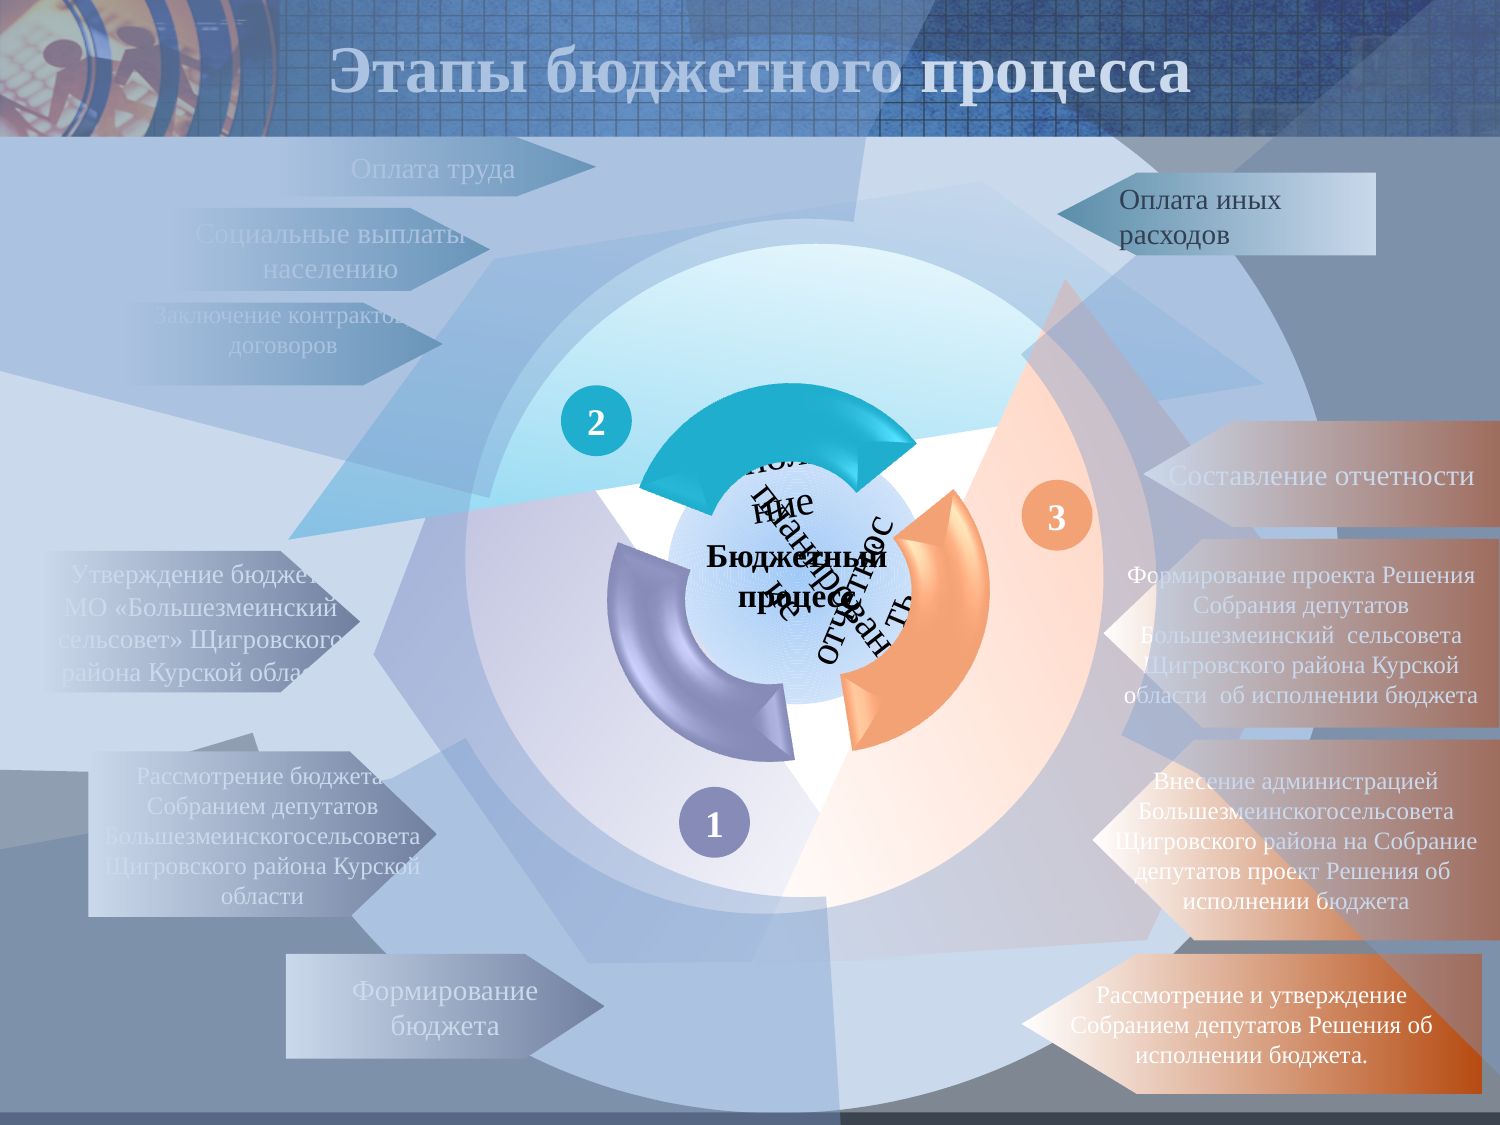

# Этапы бюджетного процесса
Оплата труда
Оплата иных расходов
Социальные выплаты населению
Заключение контрактов, договоров
2
исполнение
Составление отчетности
3
планирование
Бюджетный процесс
Формирование проекта Решения Собрания депутатов Большезмеинский сельсовета Щигровского района Курской области об исполнении бюджета
отчетность
Утверждение бюджета МО «Большезмеинский сельсовет» Щигровского района Курской области
Внесение администрацией Большезмеинскогосельсовета Щигровского района на Собрание депутатов проект Решения об исполнении бюджета
Рассмотрение бюджета Собранием депутатов Большезмеинскогосельсовета Щигровского района Курской области
1
Формирование бюджета
Рассмотрение и утверждение Собранием депутатов Решения об исполнении бюджета.